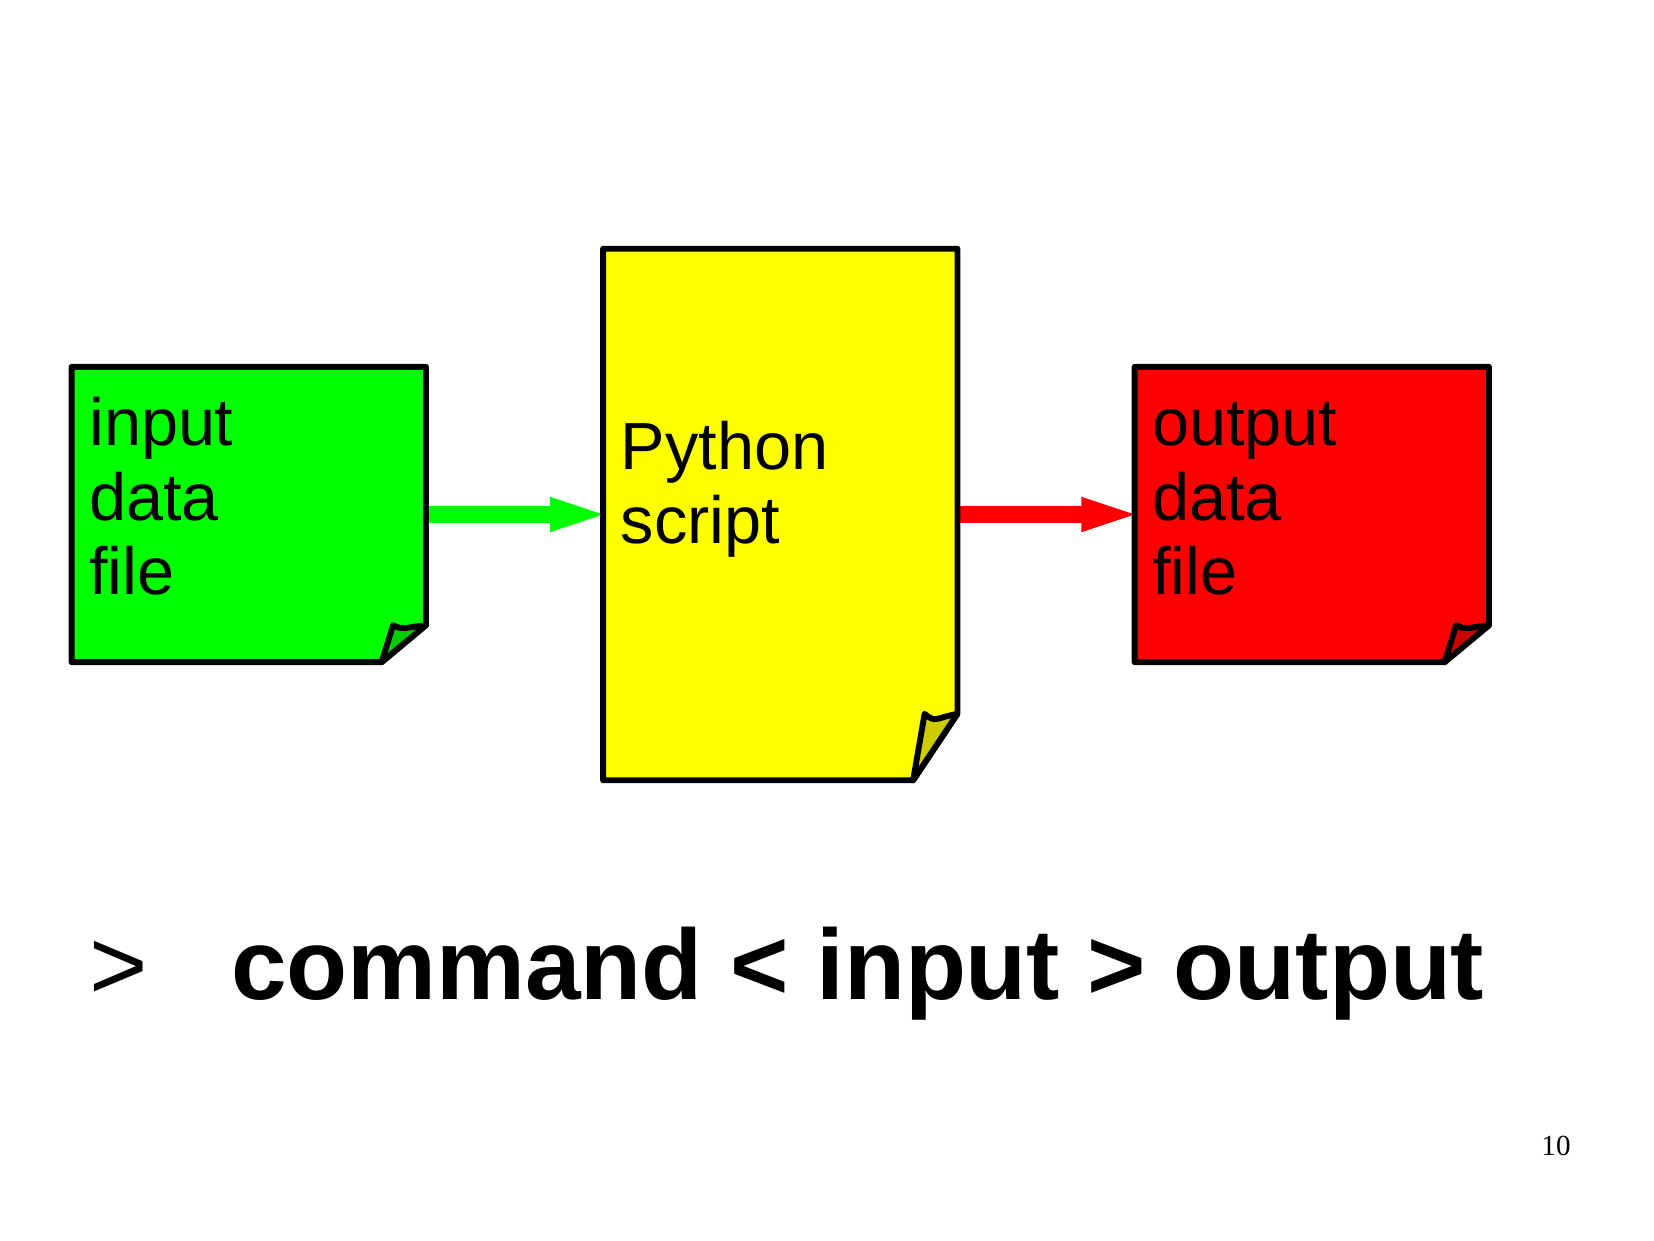

Python
script
input
data
file
output
data
file
> command < input > output
10